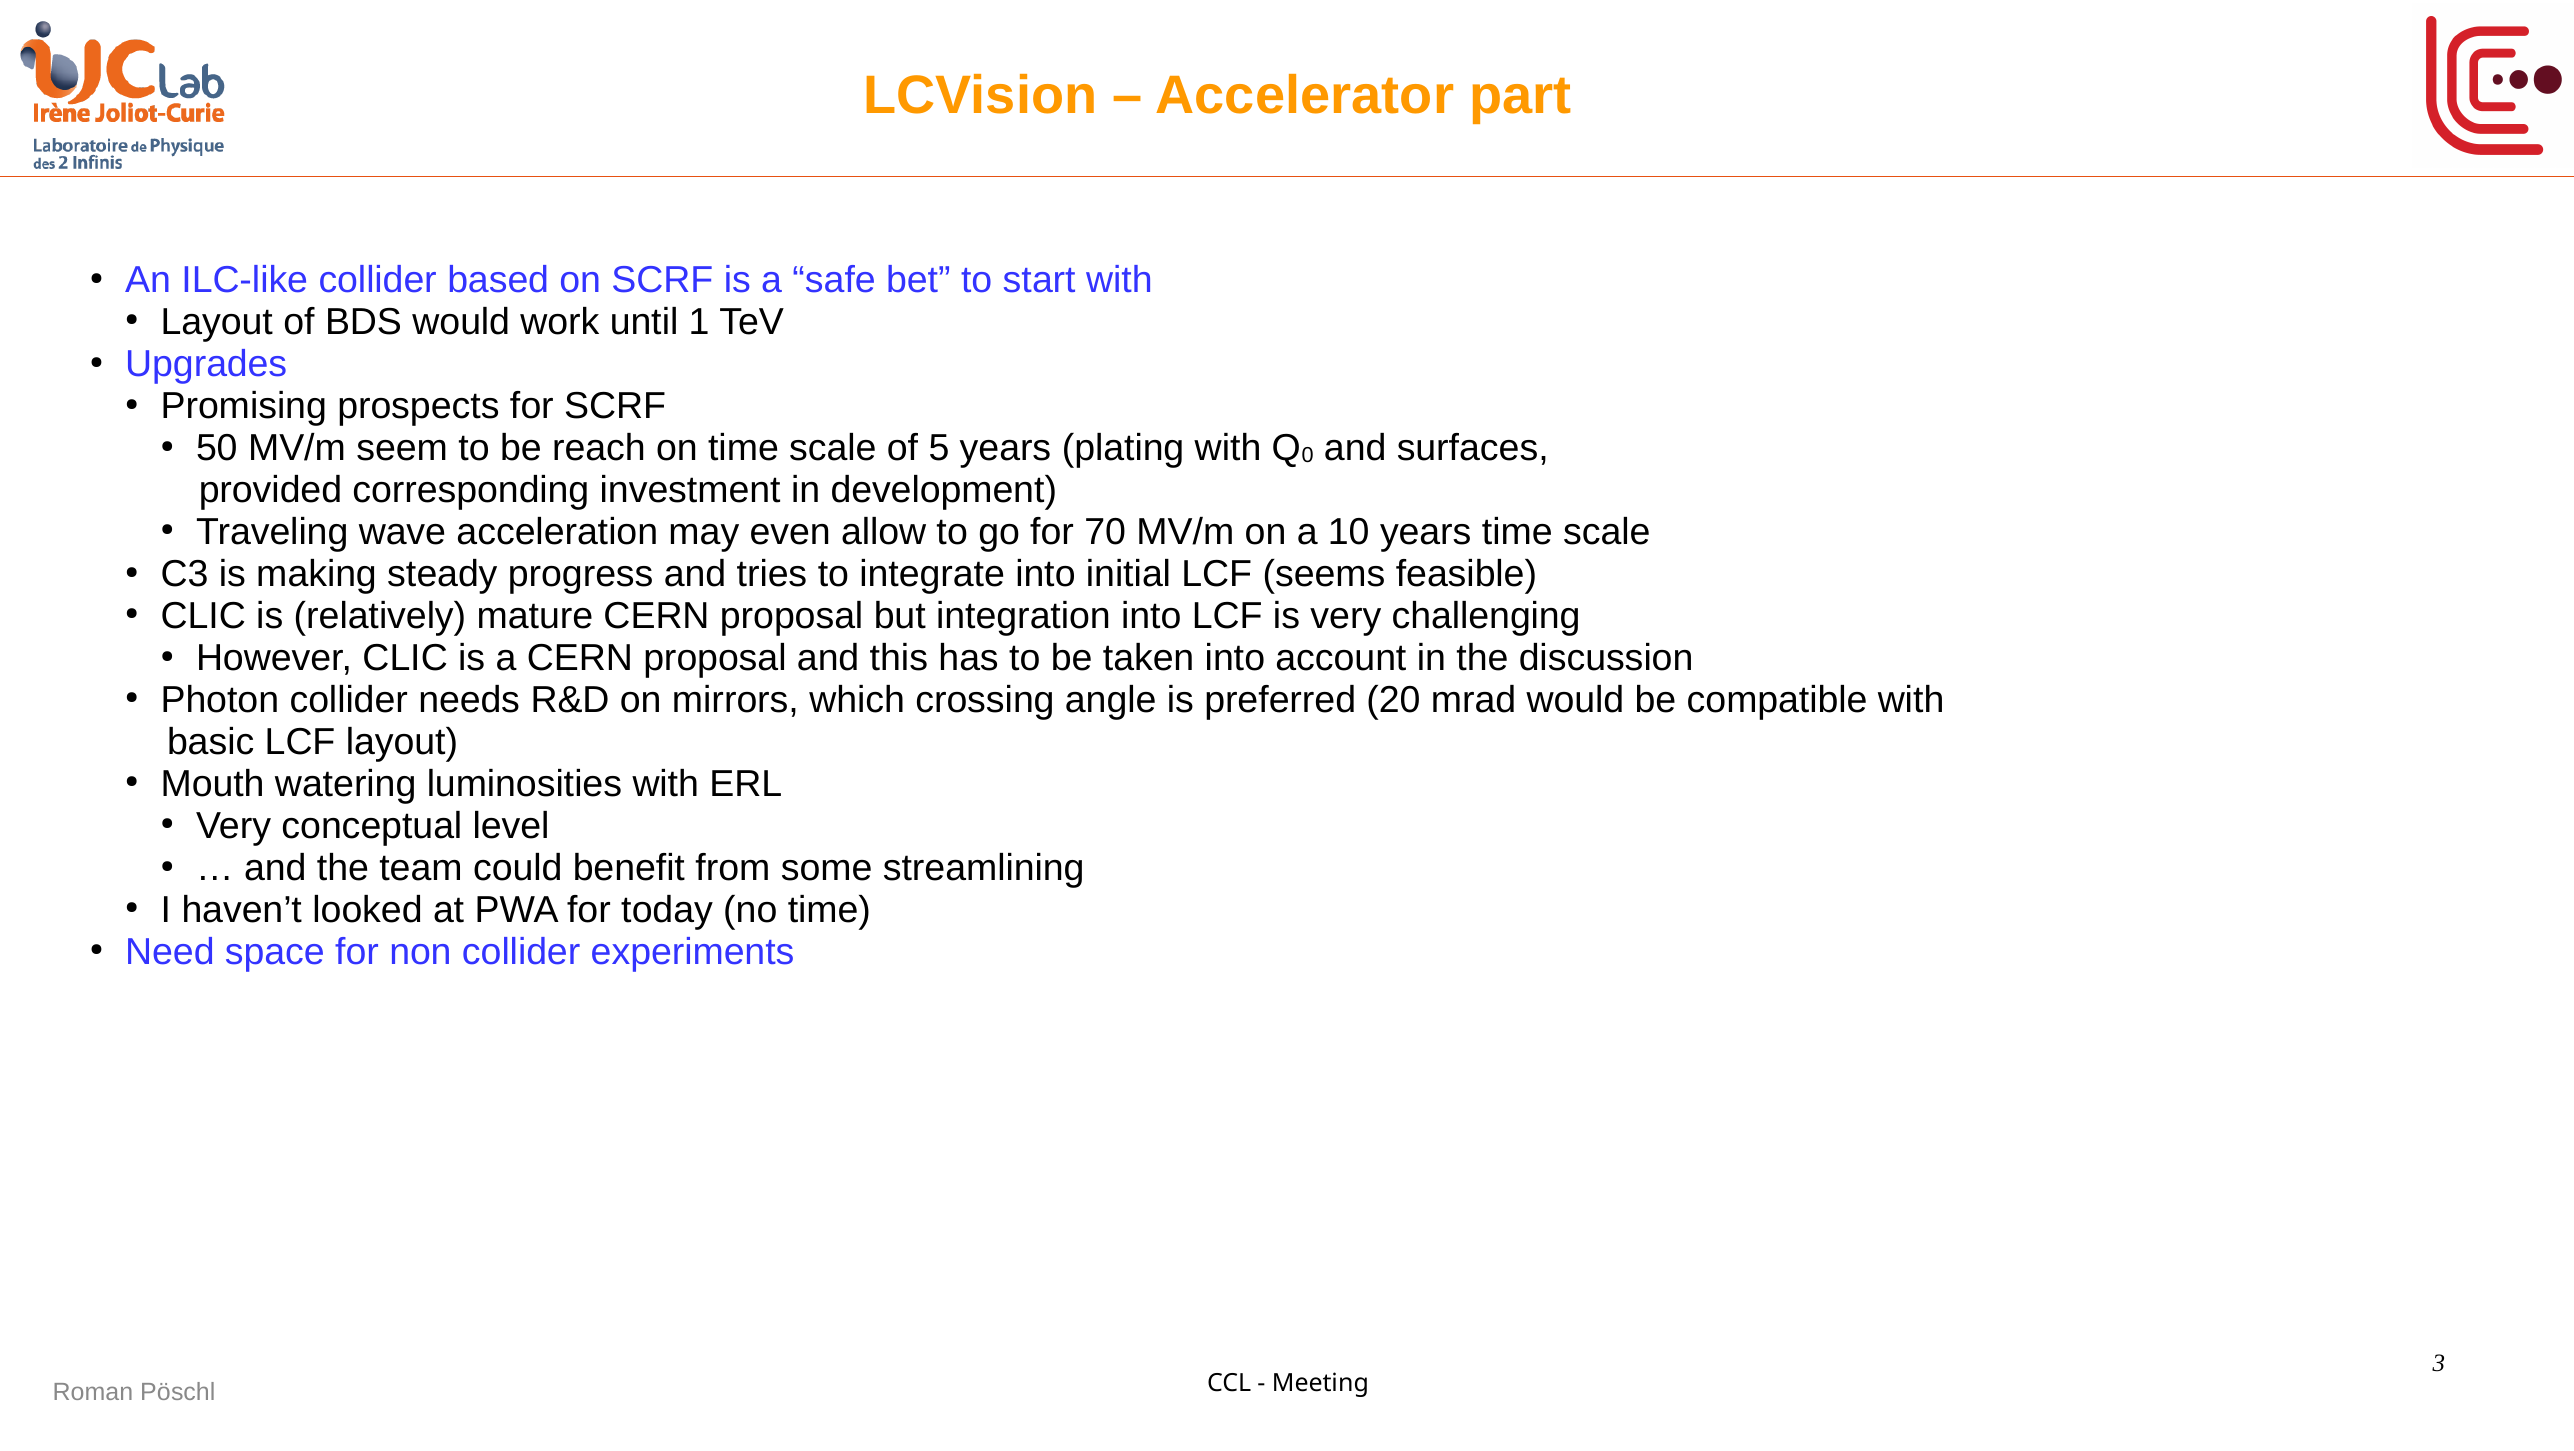

# LCVision – Accelerator part
An ILC-like collider based on SCRF is a “safe bet” to start with
Layout of BDS would work until 1 TeV
Upgrades
Promising prospects for SCRF
50 MV/m seem to be reach on time scale of 5 years (plating with Q0 and surfaces,
 provided corresponding investment in development)
Traveling wave acceleration may even allow to go for 70 MV/m on a 10 years time scale
C3 is making steady progress and tries to integrate into initial LCF (seems feasible)
CLIC is (relatively) mature CERN proposal but integration into LCF is very challenging
However, CLIC is a CERN proposal and this has to be taken into account in the discussion
Photon collider needs R&D on mirrors, which crossing angle is preferred (20 mrad would be compatible with
 basic LCF layout)
Mouth watering luminosities with ERL
Very conceptual level
… and the team could benefit from some streamlining
I haven’t looked at PWA for today (no time)
Need space for non collider experiments
3